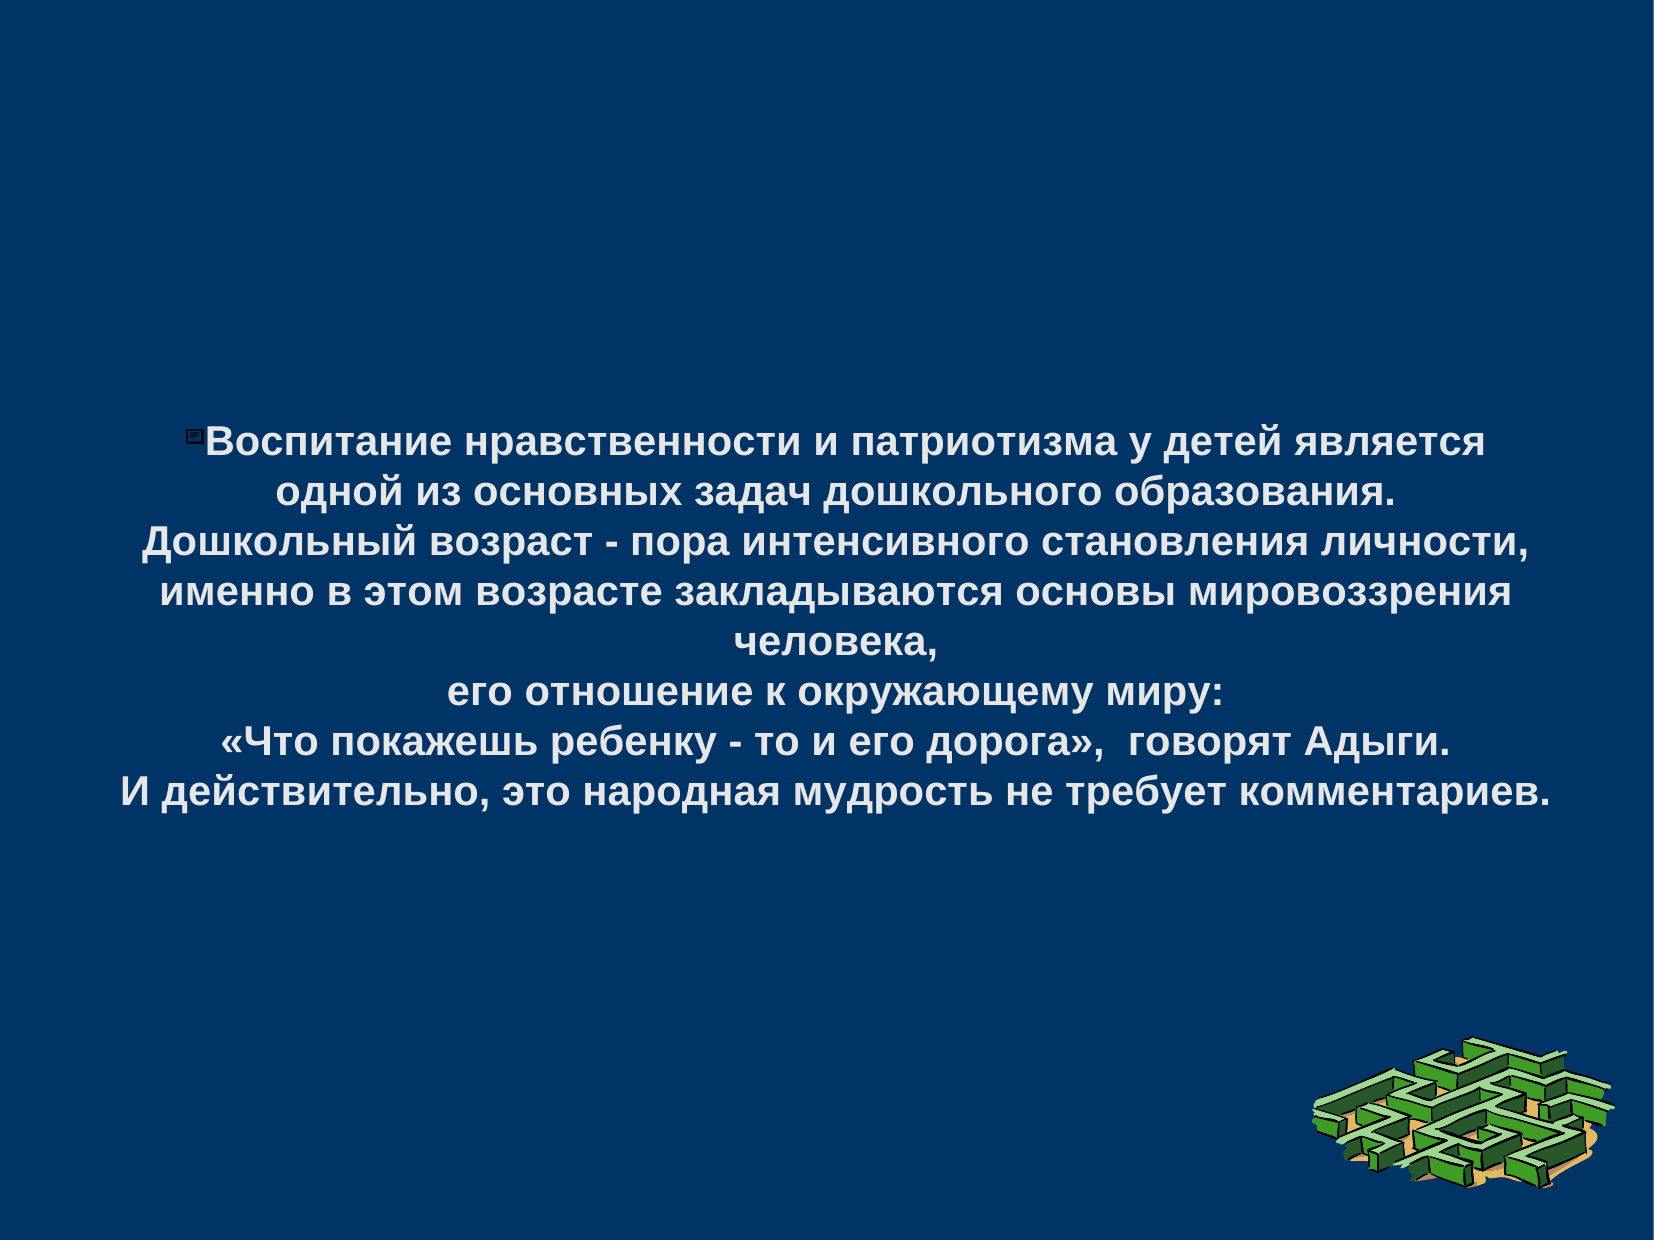

# Воспитание нравственности и патриотизма у детей является одной из основных задач дошкольного образования. Дошкольный возраст - пора интенсивного становления личности, именно в этом возрасте закладываются основы мировоззрения человека, его отношение к окружающему миру: «Что покажешь ребенку - то и его дорога», говорят Адыги. И действительно, это народная мудрость не требует комментариев.